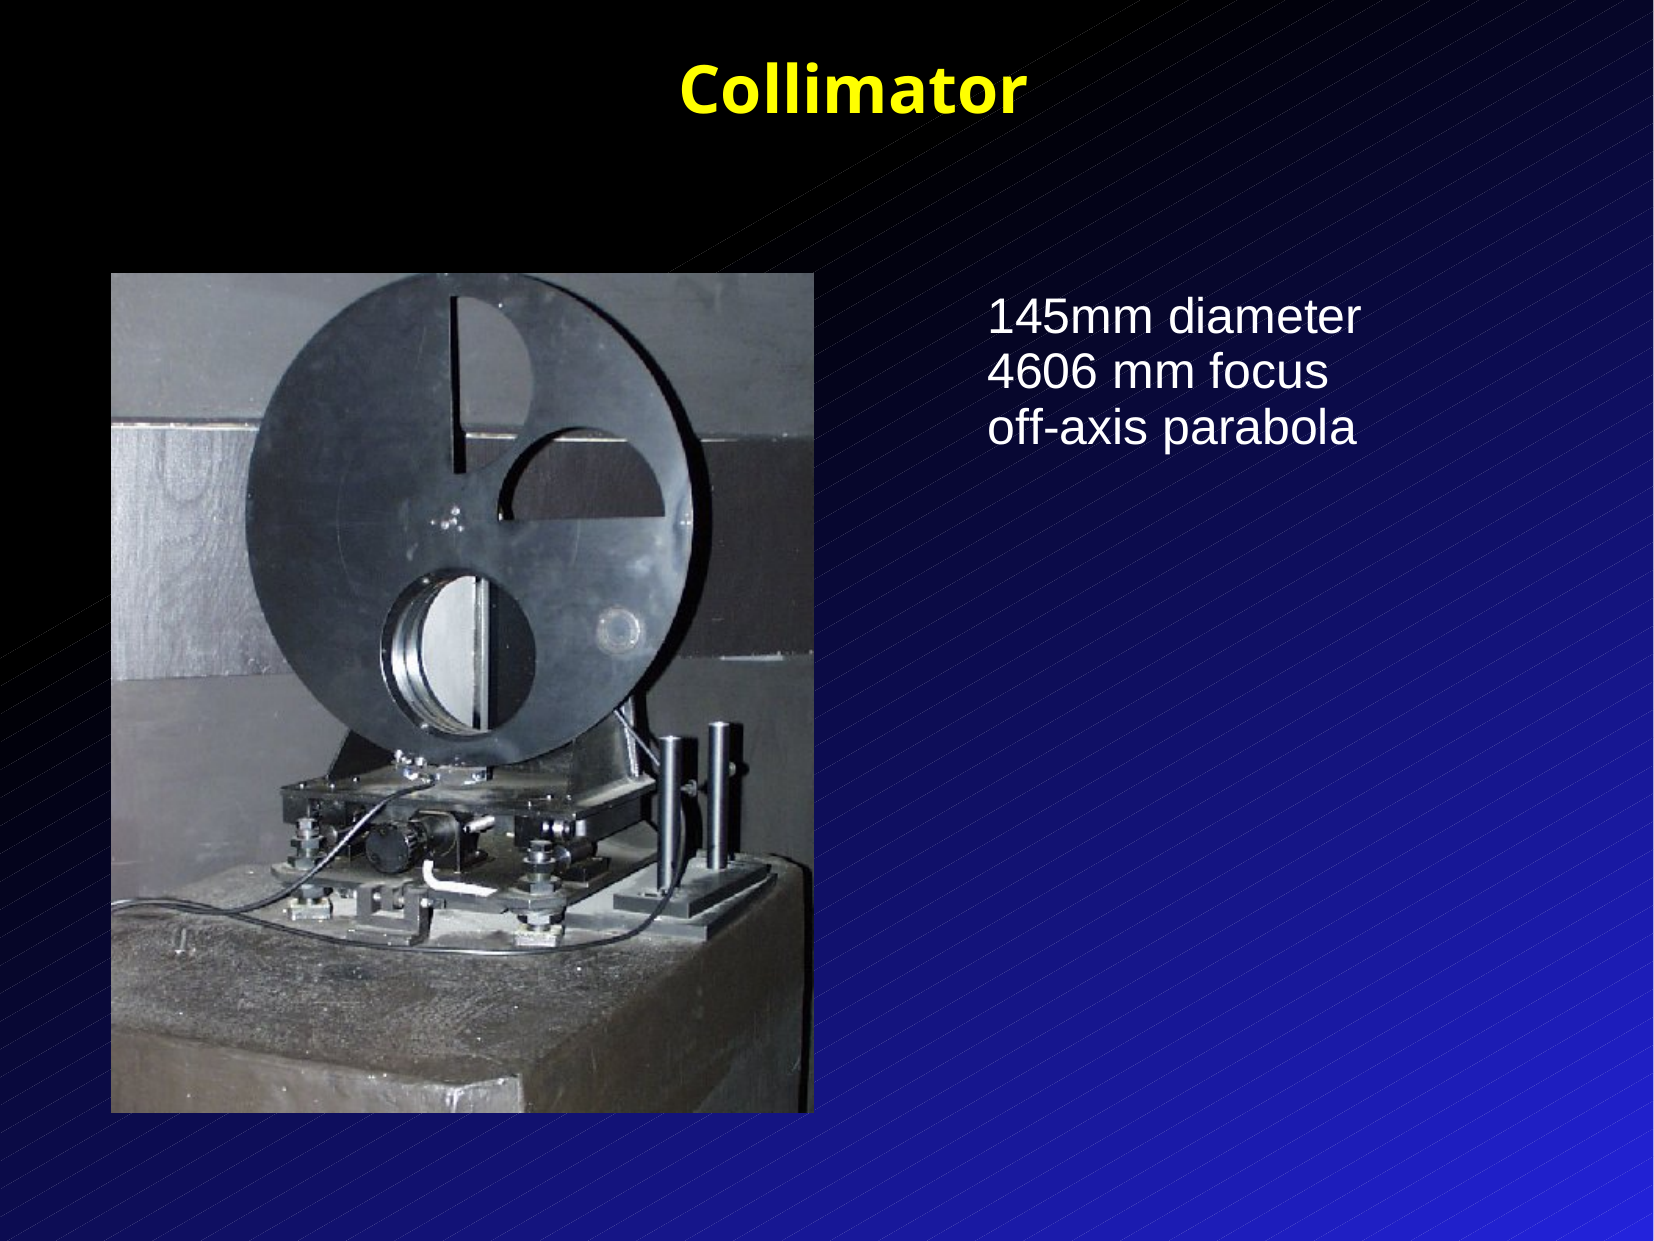

# Collimator
145mm diameter
4606 mm focus
off-axis parabola